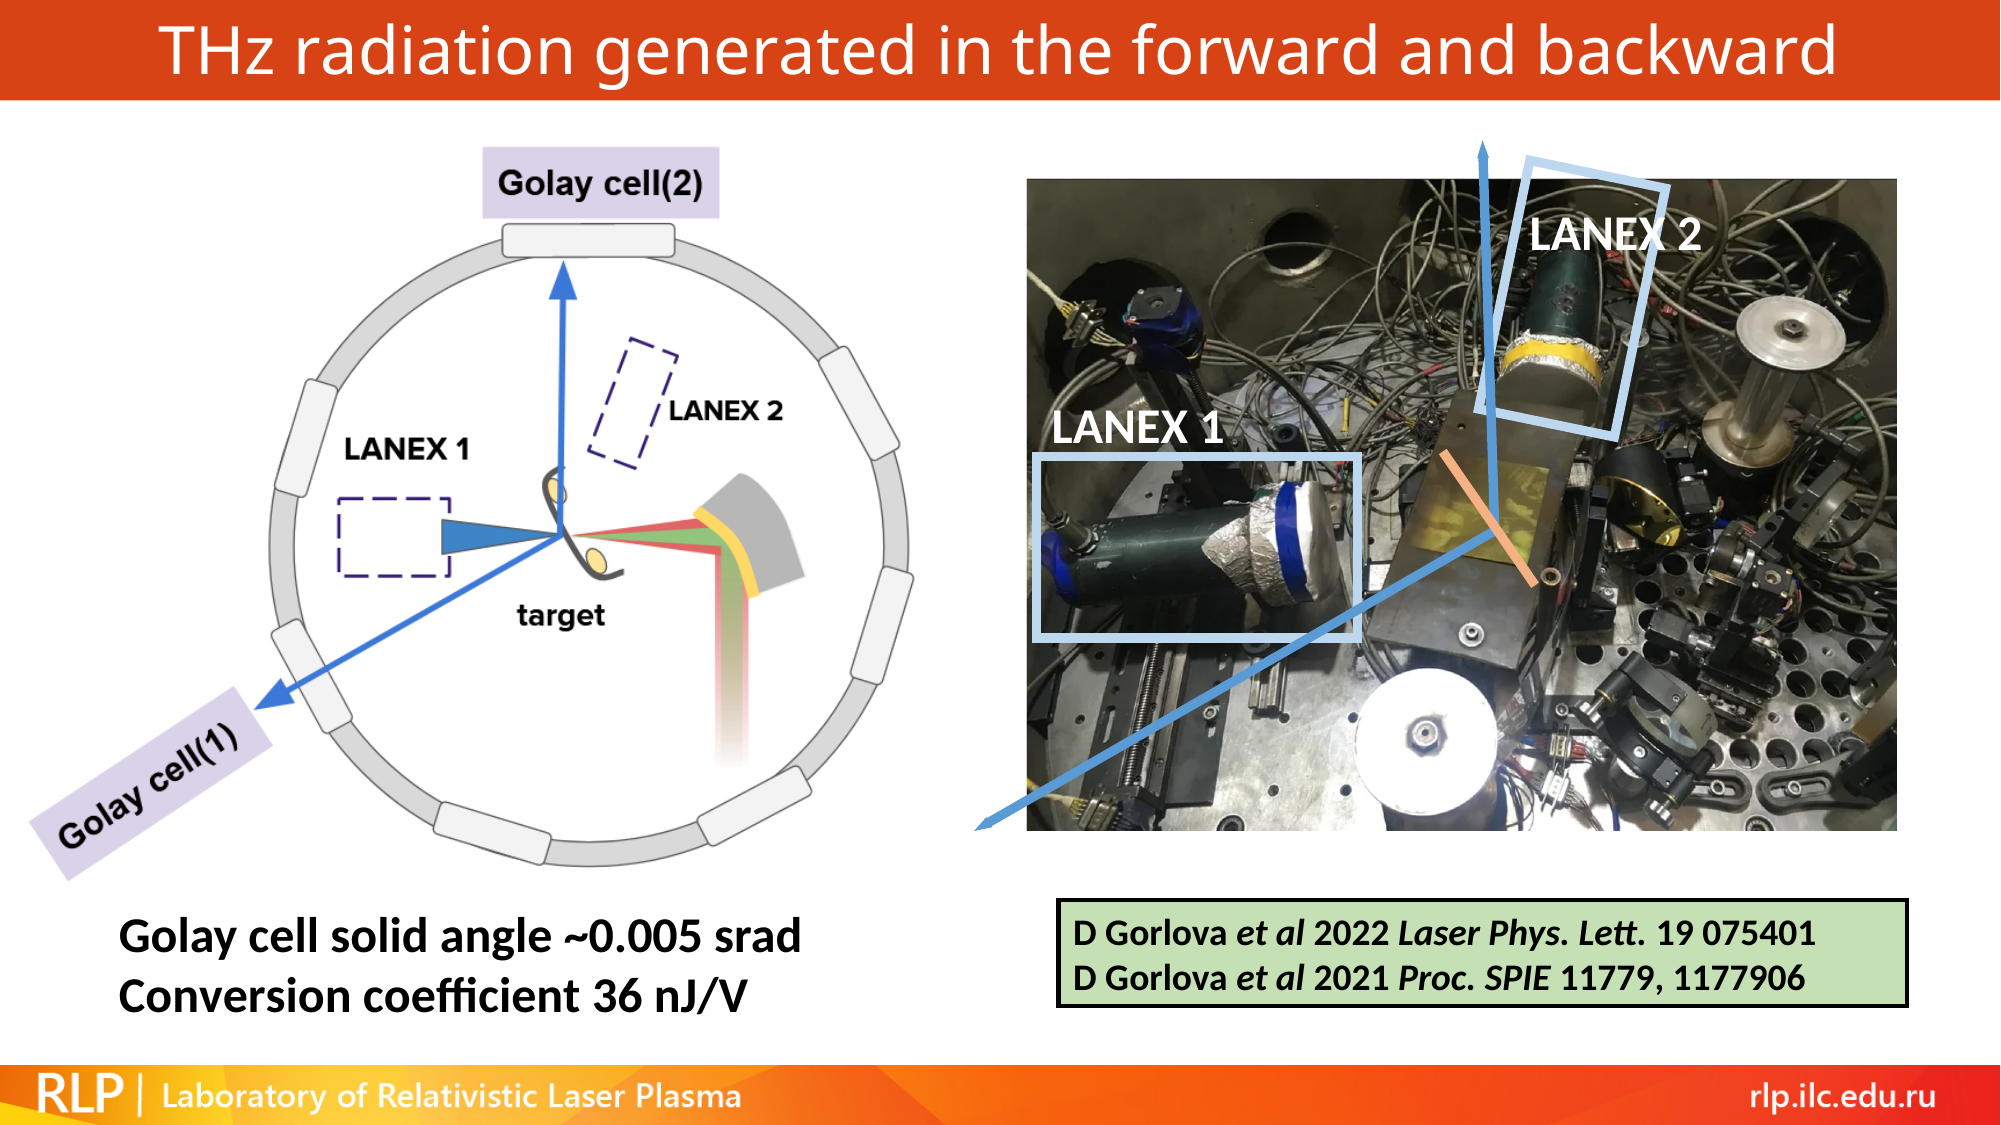

THz radiation generated in the forward and backward directions
LANEX 2
LANEX 1
Golay cell solid angle ~0.005 srad
Conversion coefficient 36 nJ/V
D Gorlova et al 2022 Laser Phys. Lett. 19 075401
D Gorlova et al 2021 Proc. SPIE 11779, 1177906